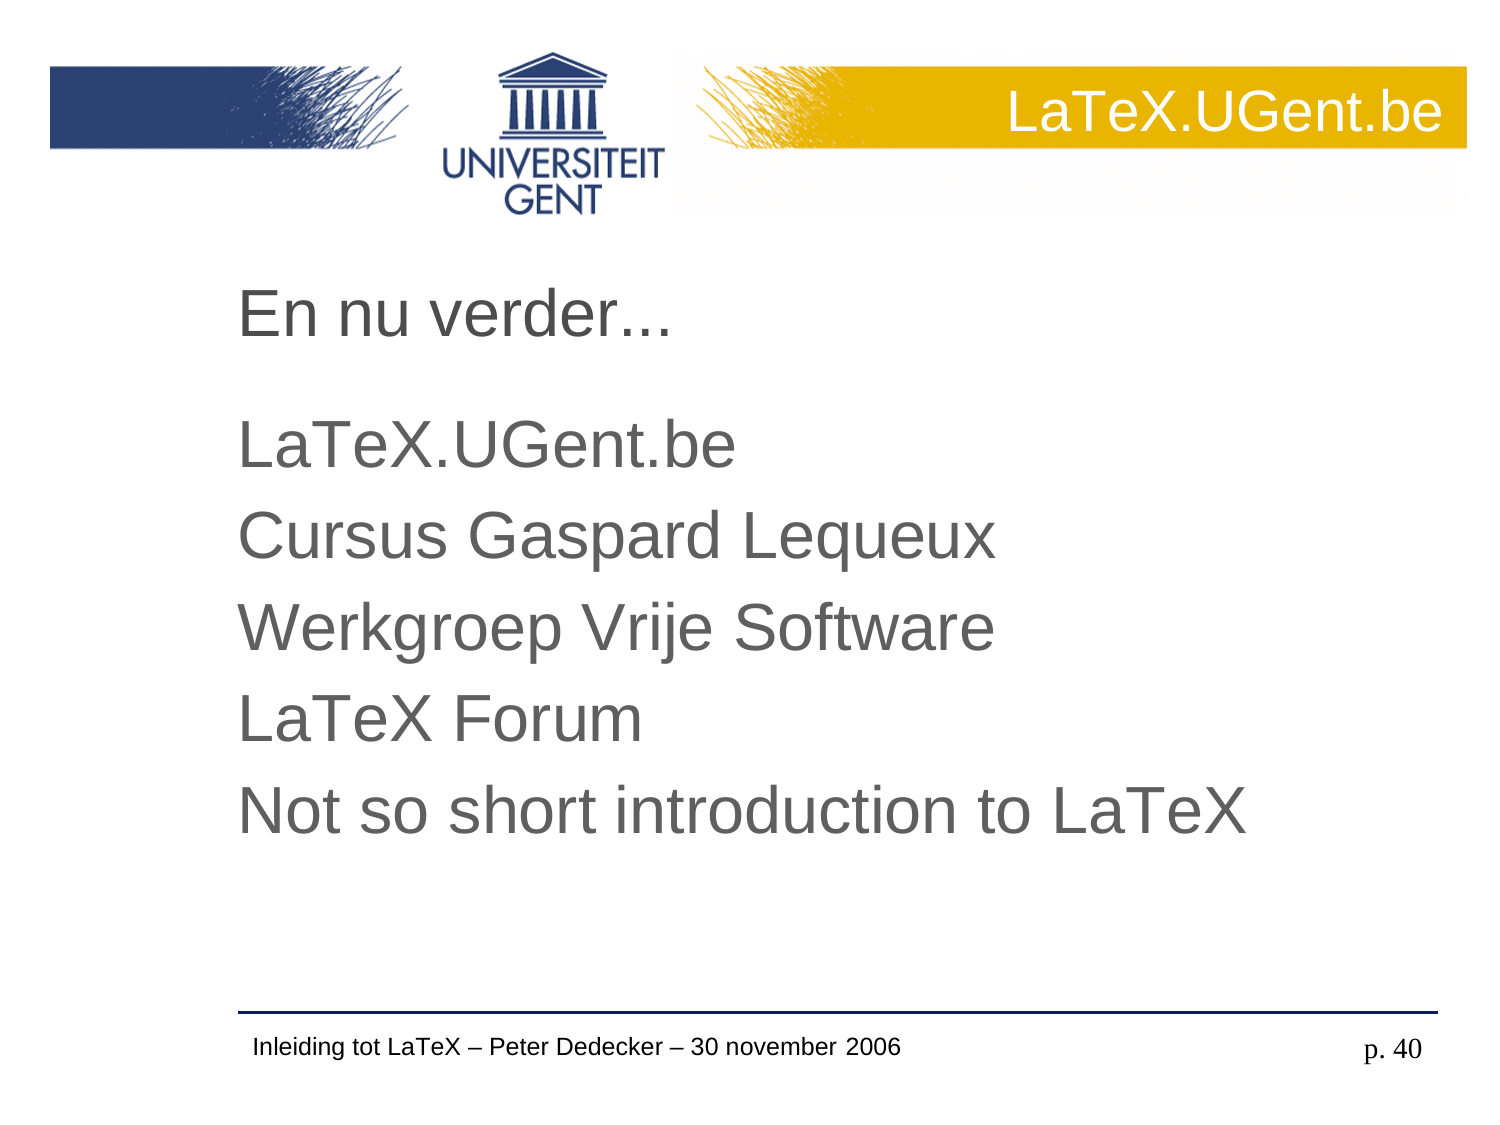

# En nu verder...
LaTeX.UGent.be
Cursus Gaspard Lequeux
Werkgroep Vrije Software
LaTeX Forum
Not so short introduction to LaTeX
40